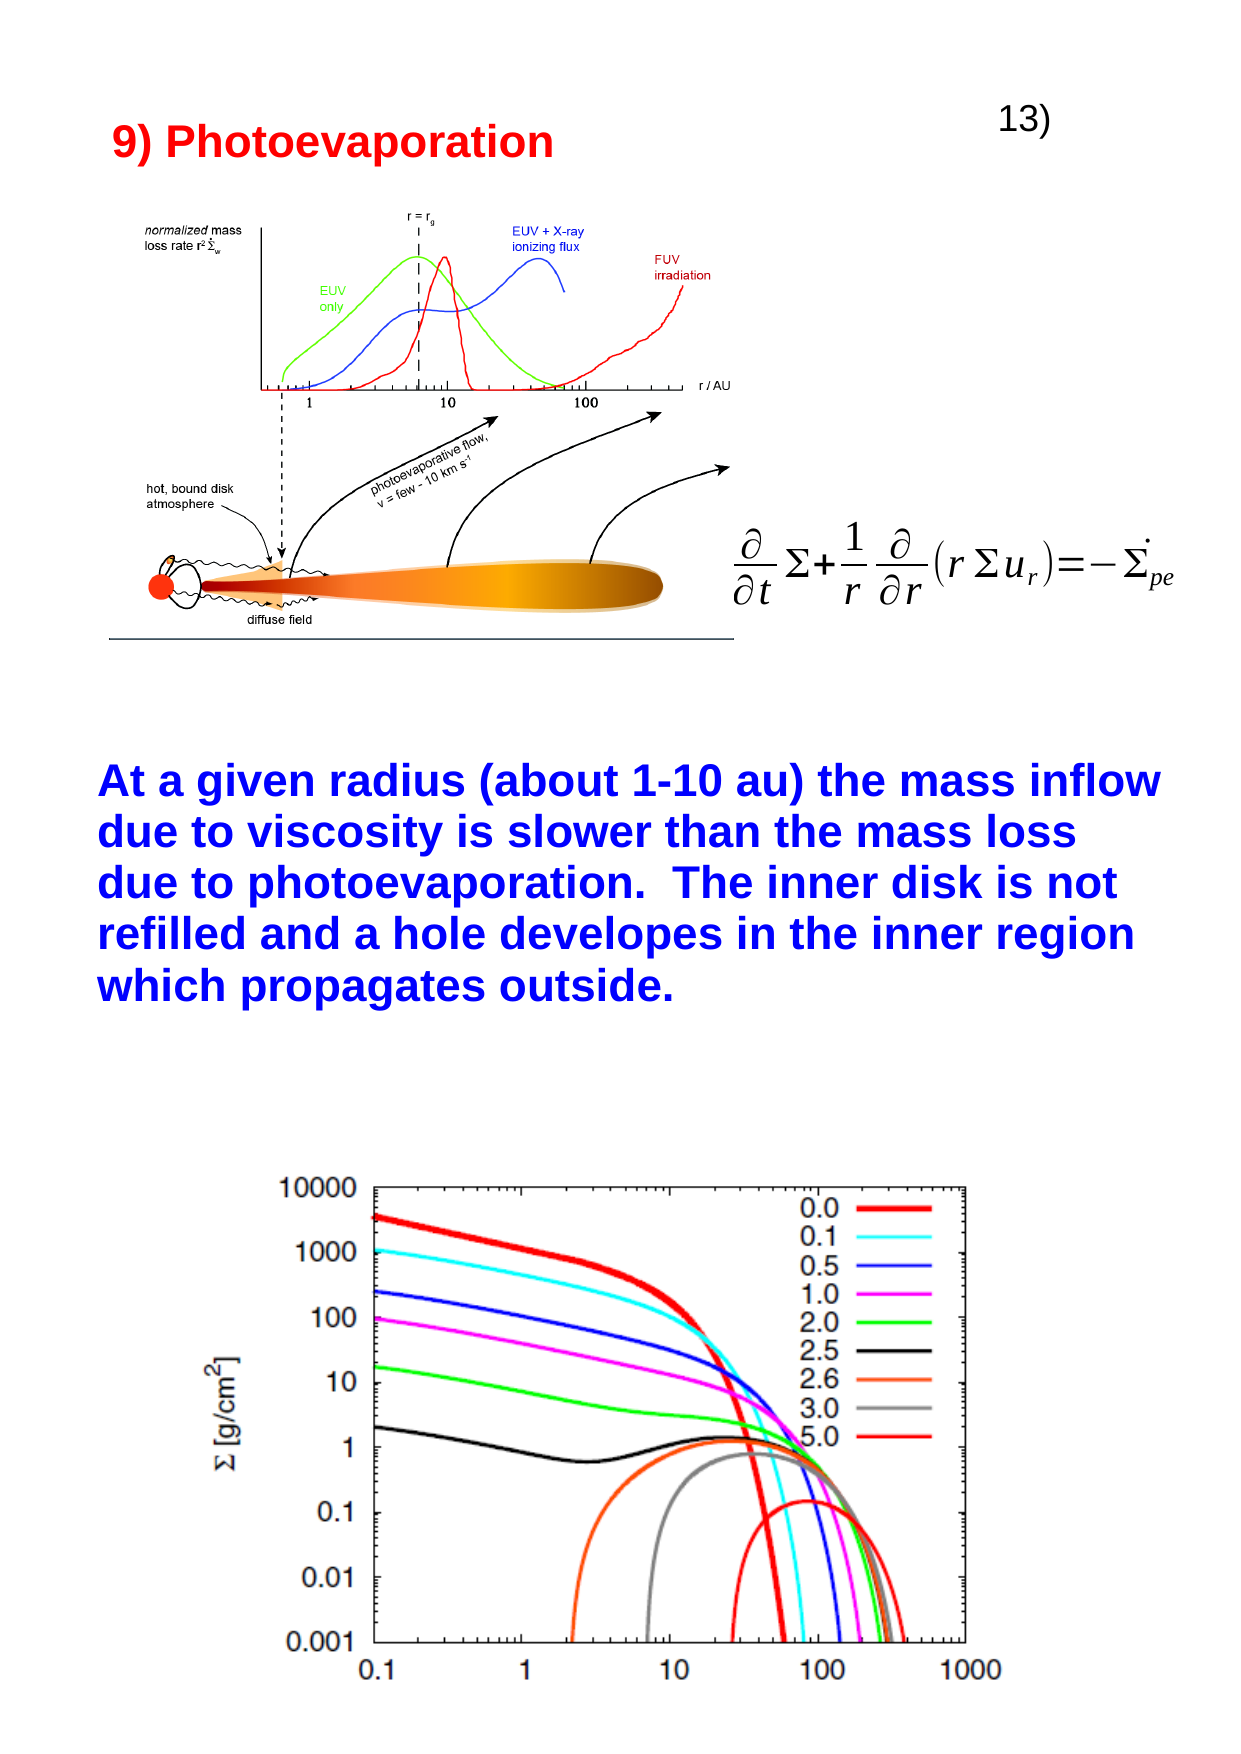

13)
9) Photoevaporation
At a given radius (about 1-10 au) the mass inflow due to viscosity is slower than the mass loss due to photoevaporation. The inner disk is not refilled and a hole developes in the inner region which propagates outside.